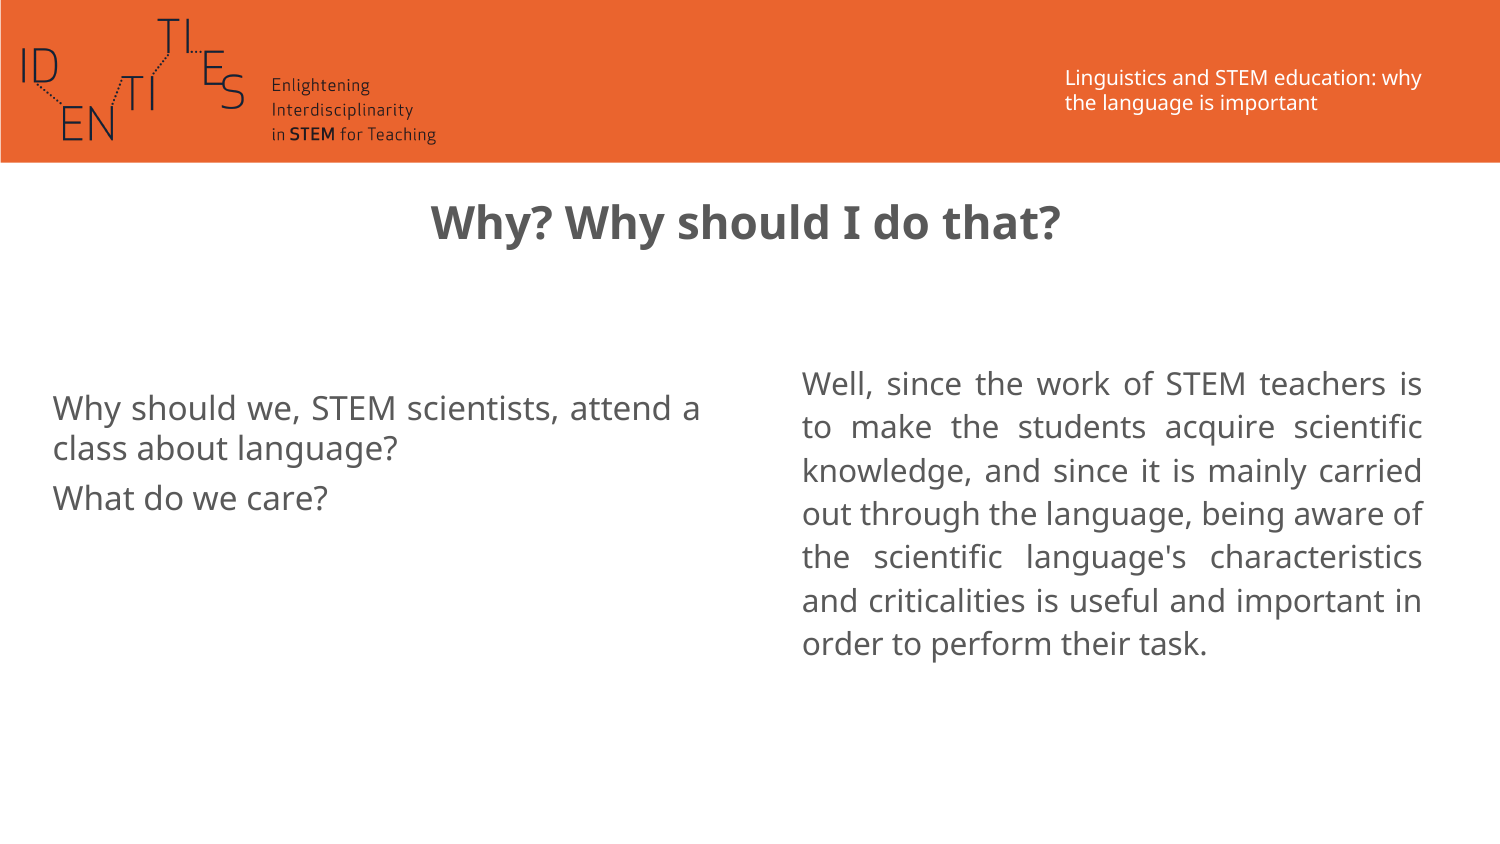

Linguistics and STEM education: why the language is important
Why? Why should I do that?
# Why should we, STEM scientists, attend a class about language?
What do we care?
Well, since the work of STEM teachers is to make the students acquire scientific knowledge, and since it is mainly carried out through the language, being aware of the scientific language's characteristics and criticalities is useful and important in order to perform their task.